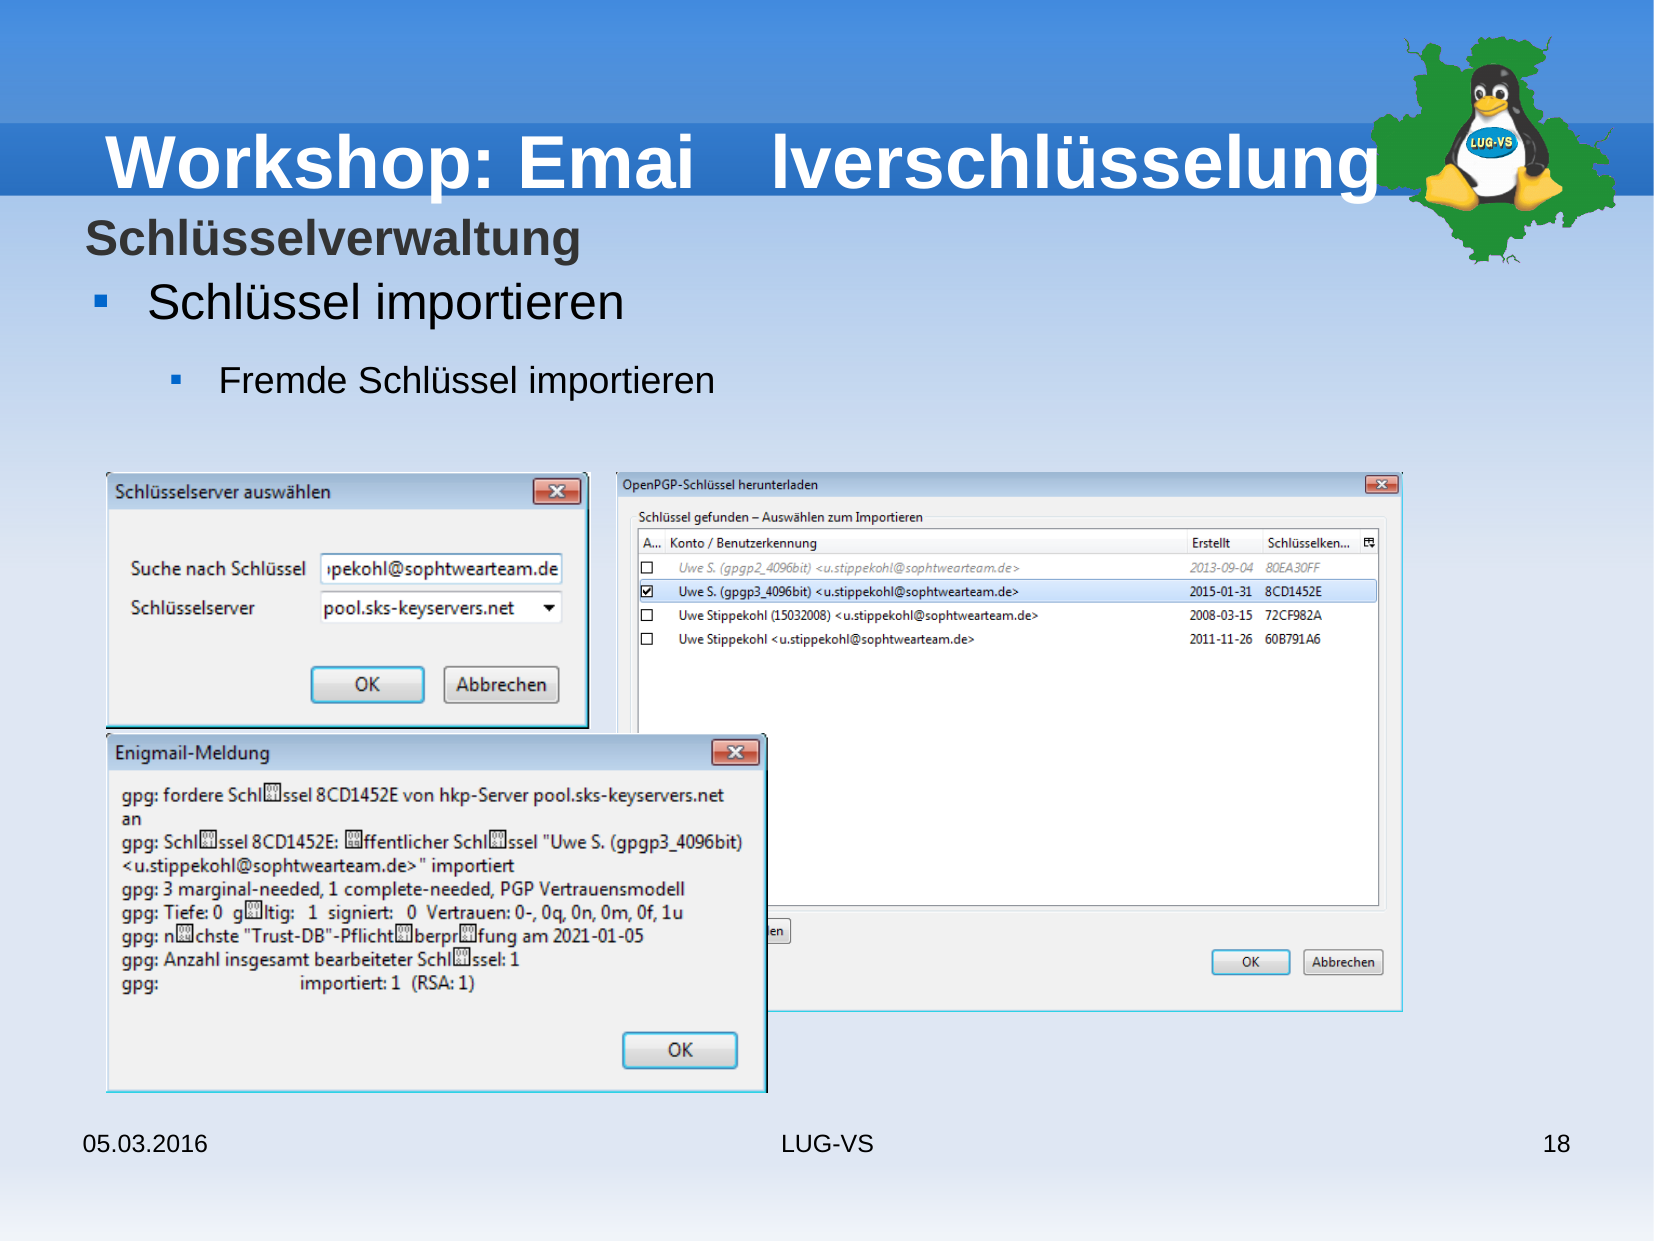

Workshop: Emai	lverschlüsselung
Schlüsselverwaltung
# Schlüssel importieren
Fremde Schlüssel importieren
05.03.2016
LUG-VS
18